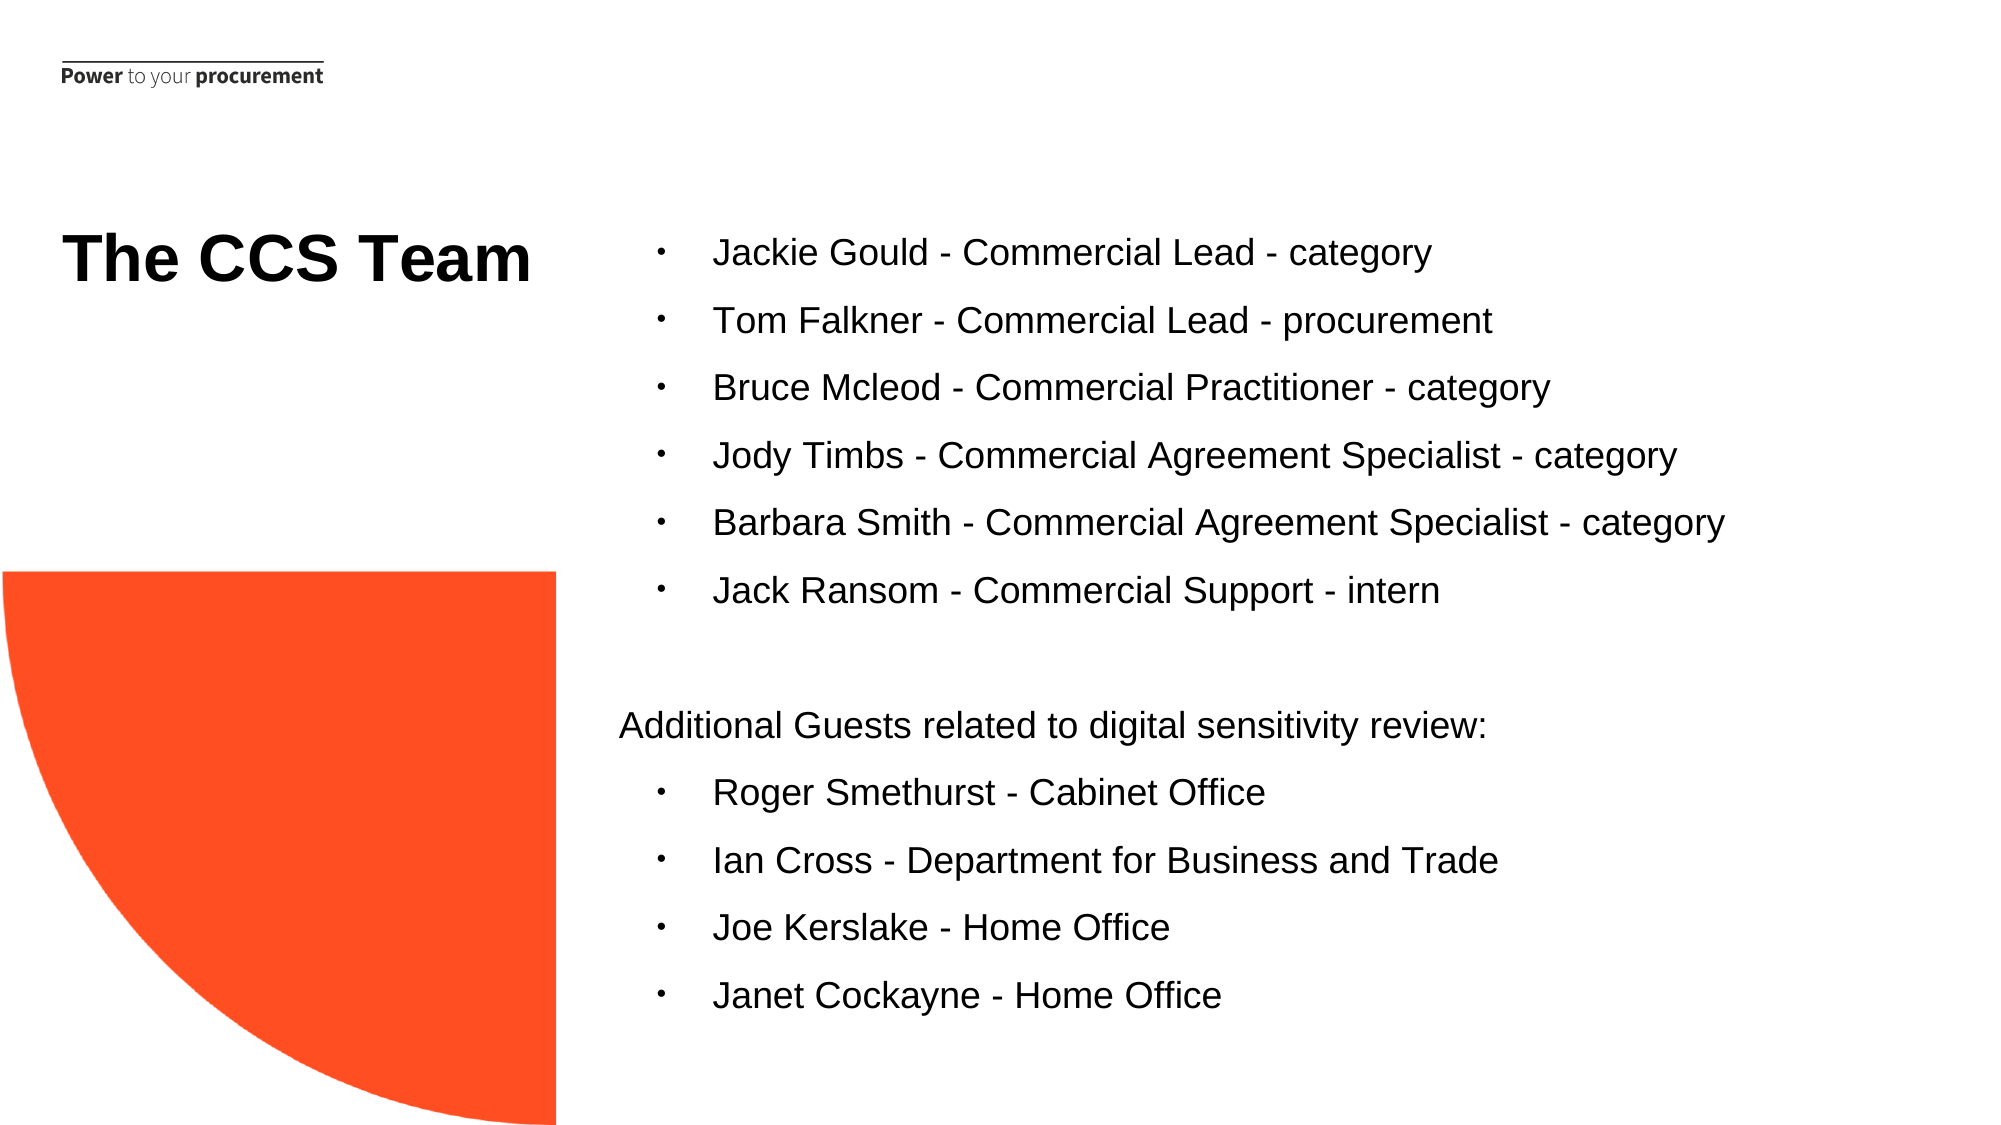

# Jackie Gould - Commercial Lead - category
Tom Falkner - Commercial Lead - procurement
Bruce Mcleod - Commercial Practitioner - category
Jody Timbs - Commercial Agreement Specialist - category
Barbara Smith - Commercial Agreement Specialist - category
Jack Ransom - Commercial Support - intern
Additional Guests related to digital sensitivity review:
Roger Smethurst - Cabinet Office
Ian Cross - Department for Business and Trade
Joe Kerslake - Home Office
Janet Cockayne - Home Office
The CCS Team